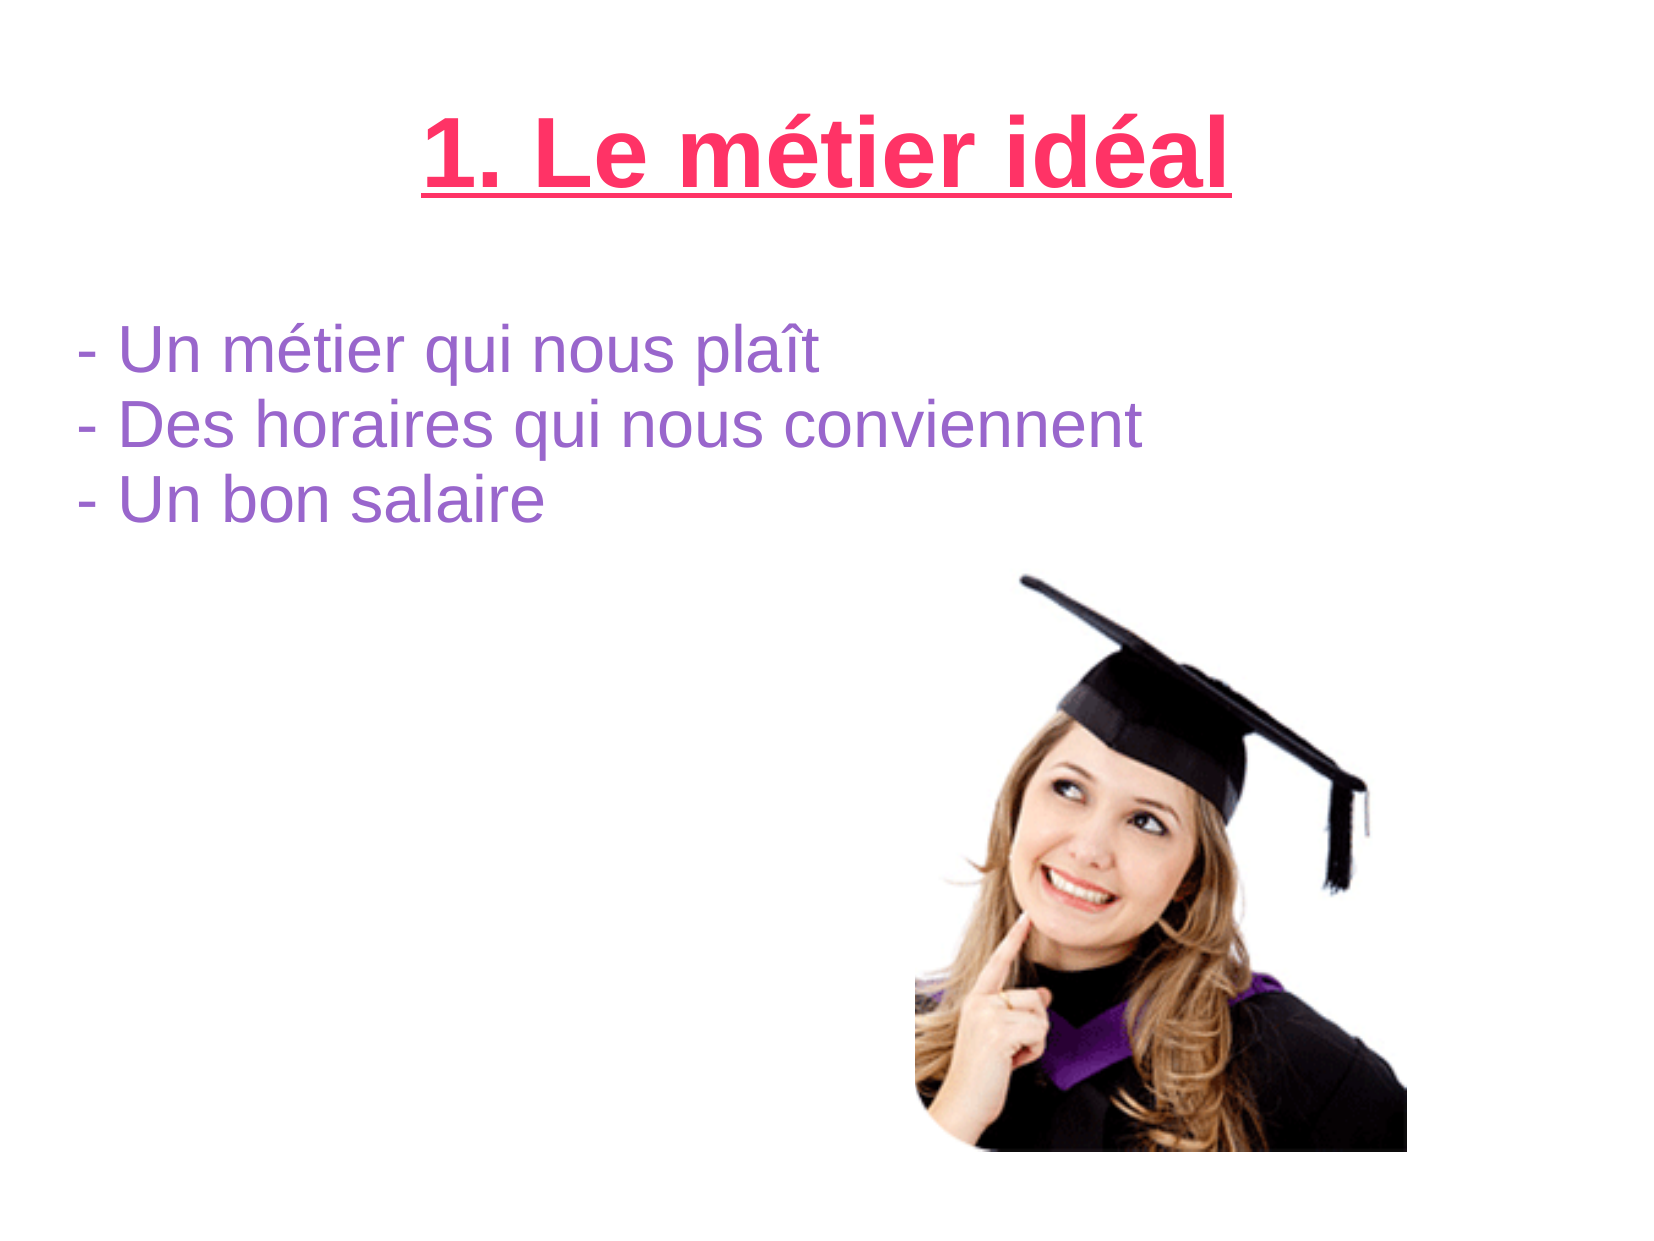

# 1. Le métier idéal
- Un métier qui nous plaît
- Des horaires qui nous conviennent
- Un bon salaire